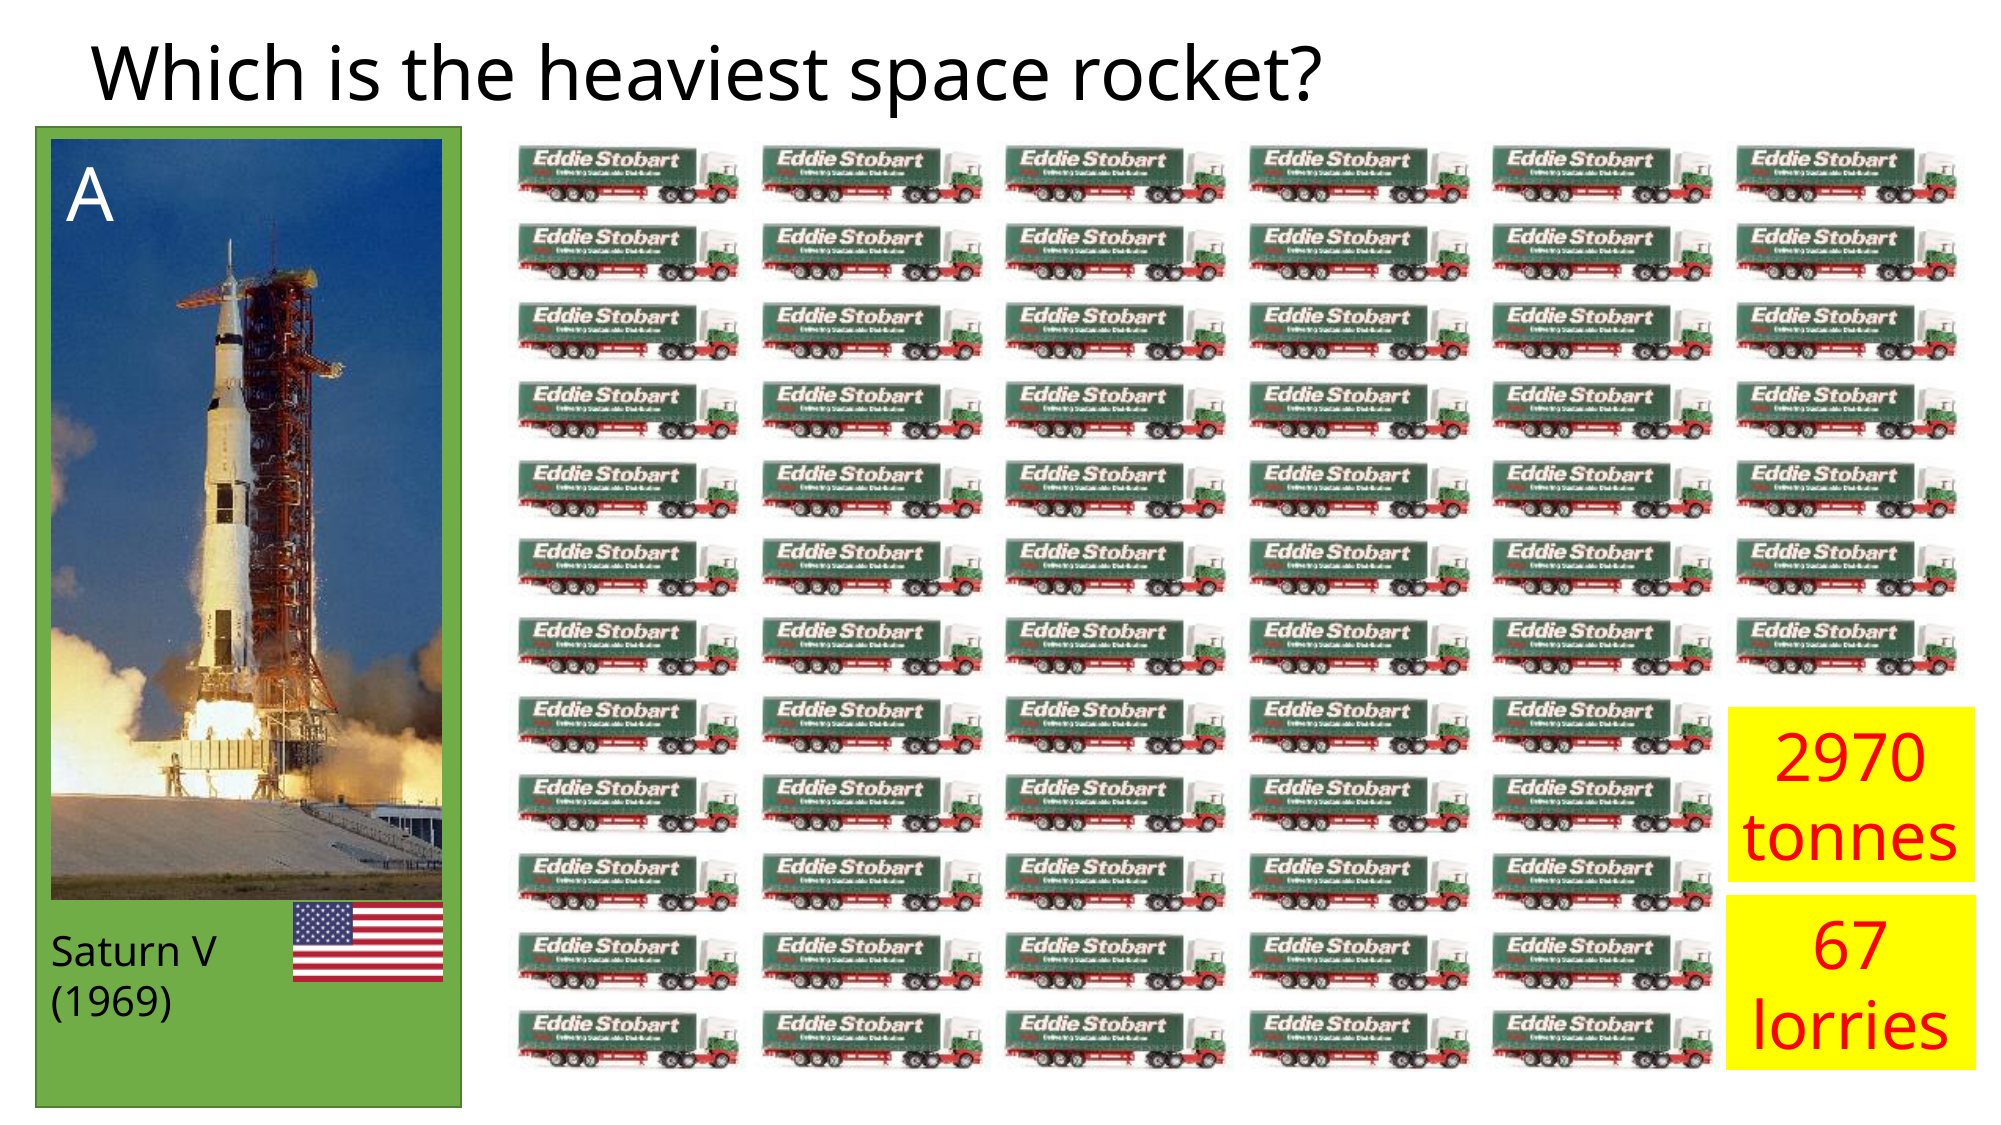

Which is the heaviest space rocket?
A
2970
tonnes
67 lorries
Saturn V
(1969)